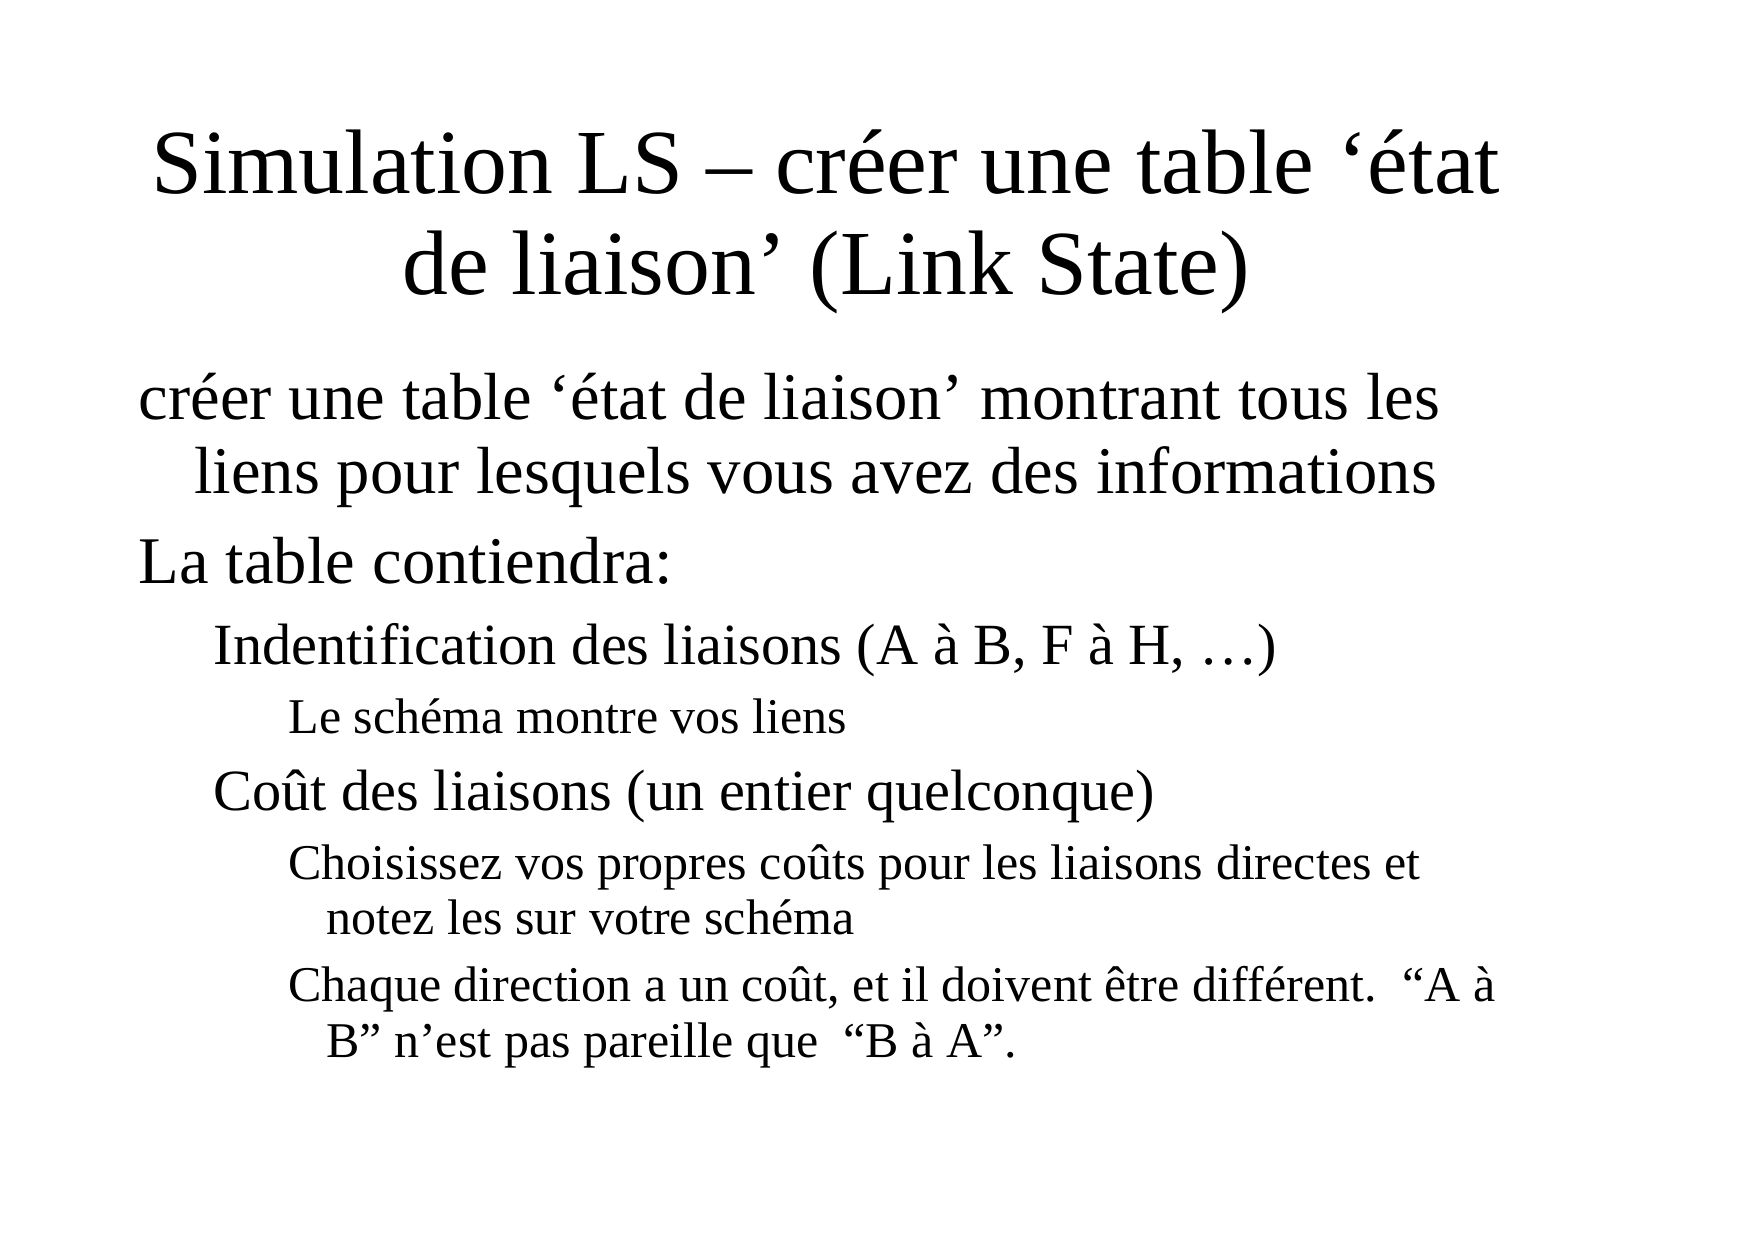

# Simulation LS – créer une table ‘état de liaison’ (Link State)
créer une table ‘état de liaison’ montrant tous les liens pour lesquels vous avez des informations
La table contiendra:
Indentification des liaisons (A à B, F à H, …)
Le schéma montre vos liens
Coût des liaisons (un entier quelconque)
Choisissez vos propres coûts pour les liaisons directes et notez les sur votre schéma
Chaque direction a un coût, et il doivent être différent. “A à B” n’est pas pareille que “B à A”.